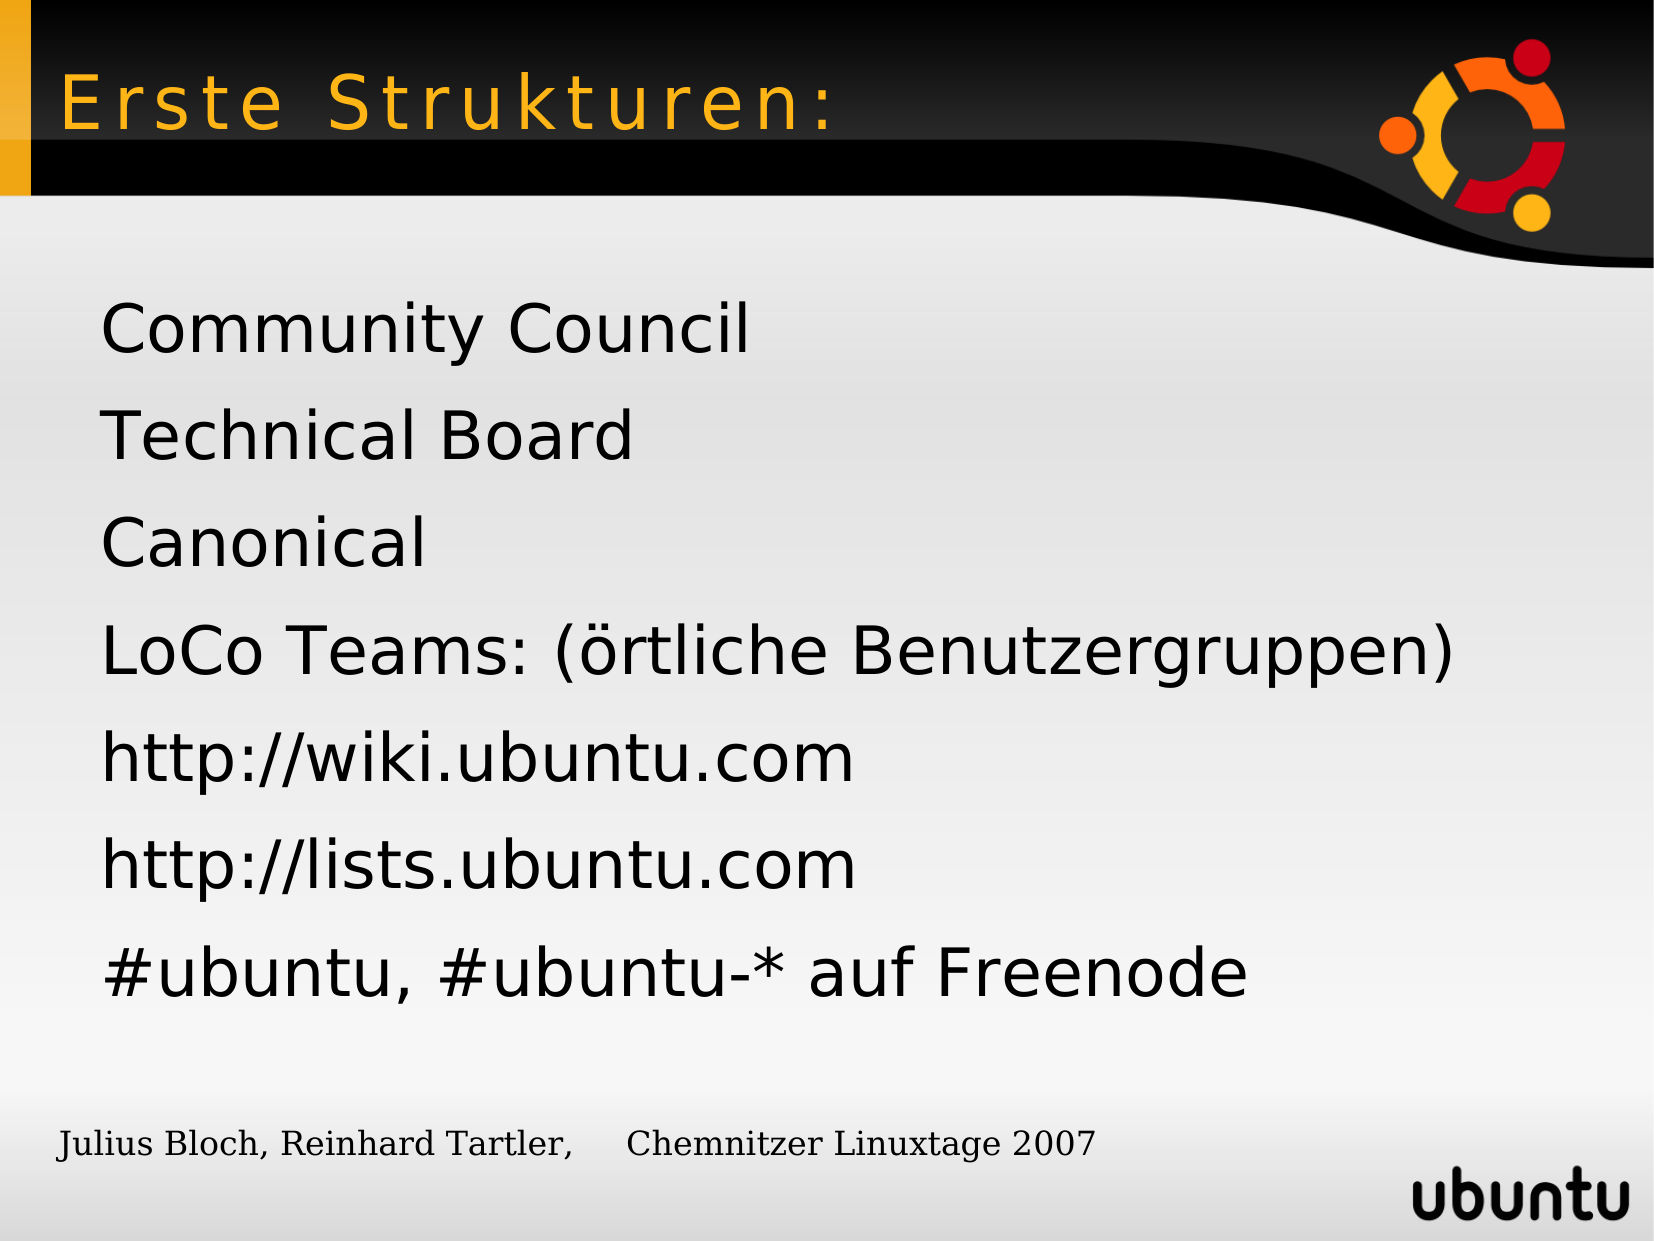

# Erste Strukturen:
Community Council
Technical Board
Canonical
LoCo Teams: (örtliche Benutzergruppen)
http://wiki.ubuntu.com
http://lists.ubuntu.com
#ubuntu, #ubuntu-* auf Freenode
Julius Bloch, Reinhard Tartler, Chemnitzer Linuxtage 2007